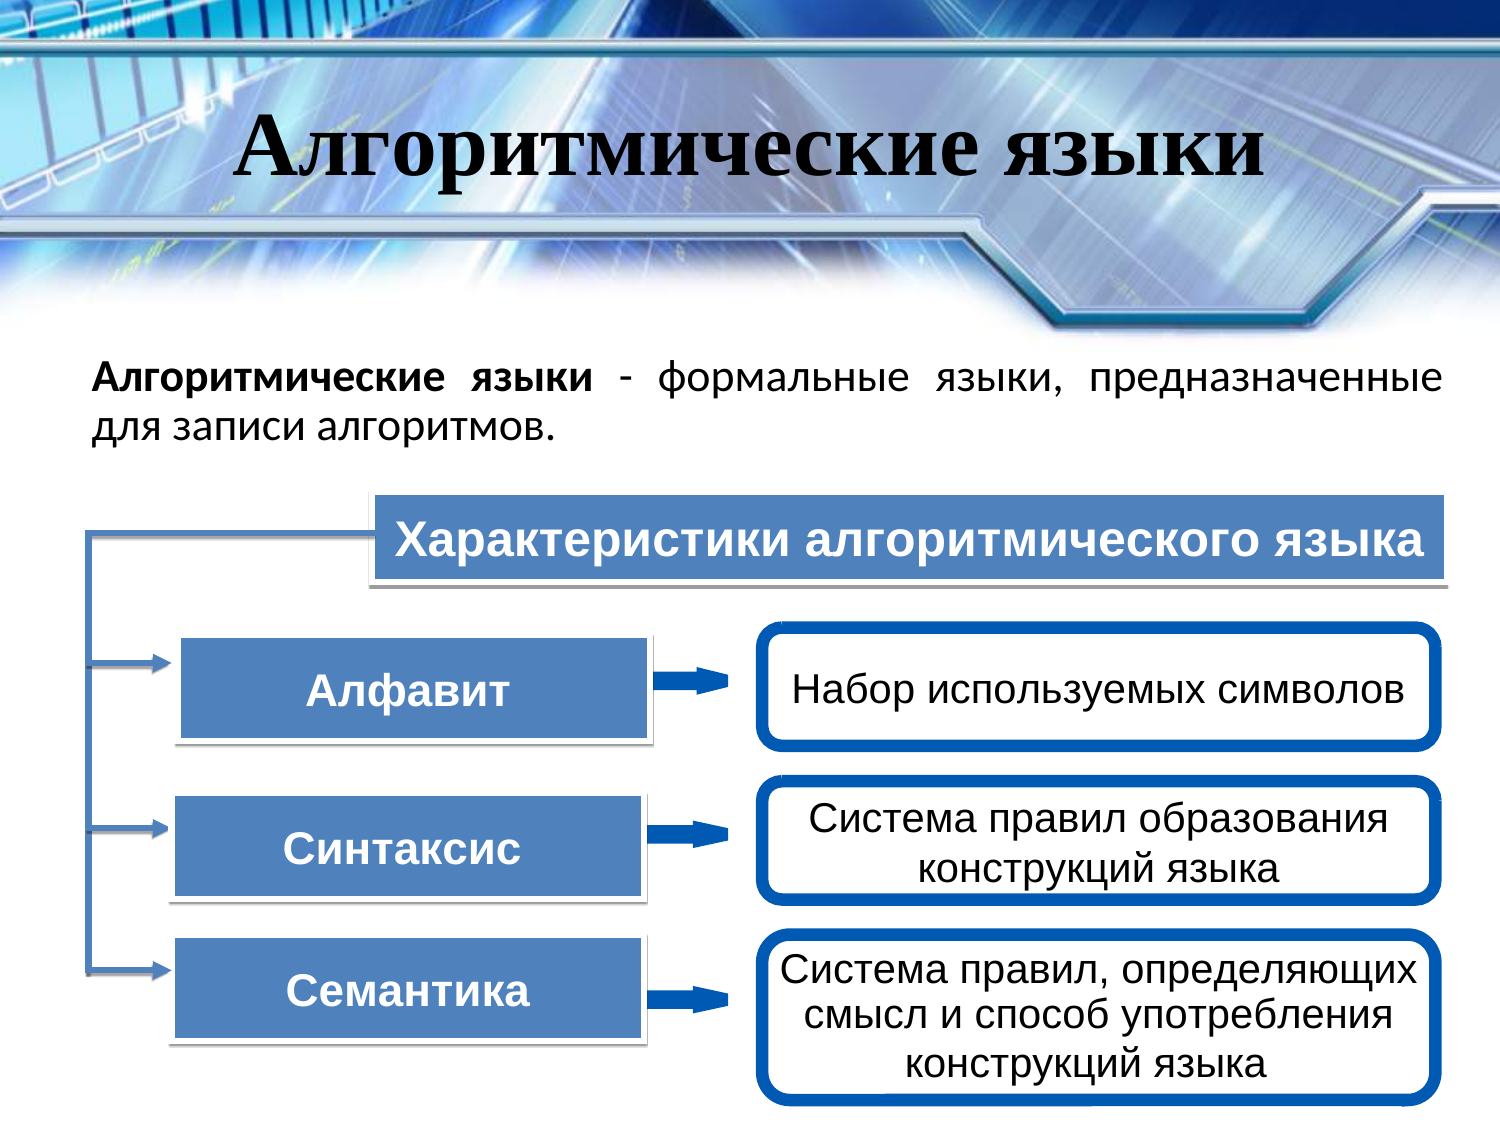

# Алгоритмические языки
Алгоритмические языки - формальные языки, предназначенные для записи алгоритмов.
Характеристики алгоритмического языка
Набор используемых символов
Алфавит
Система правил образования
конструкций языка
Синтаксис
Семантика
Система правил, определяющих
смысл и способ употребления
конструкций языка